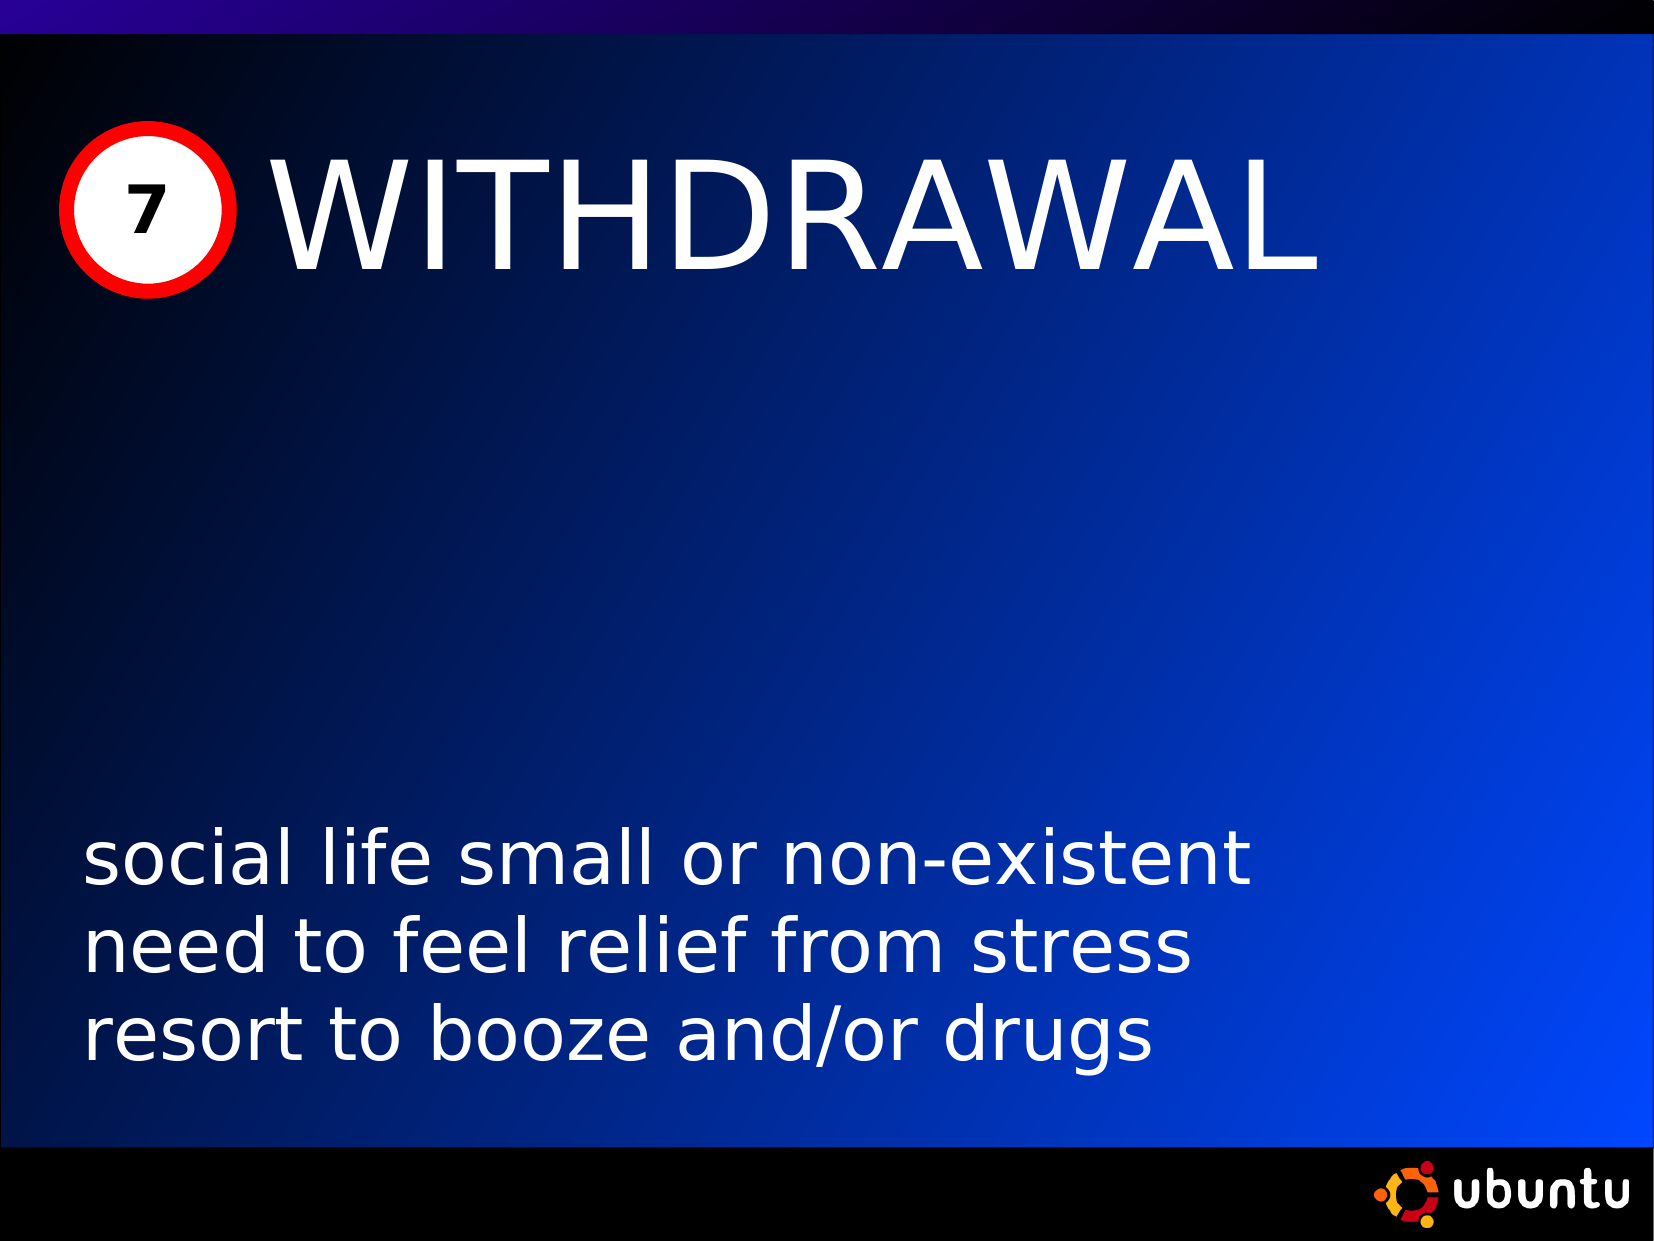

7
WITHDRAWAL
social life small or non-existent
need to feel relief from stress
resort to booze and/or drugs